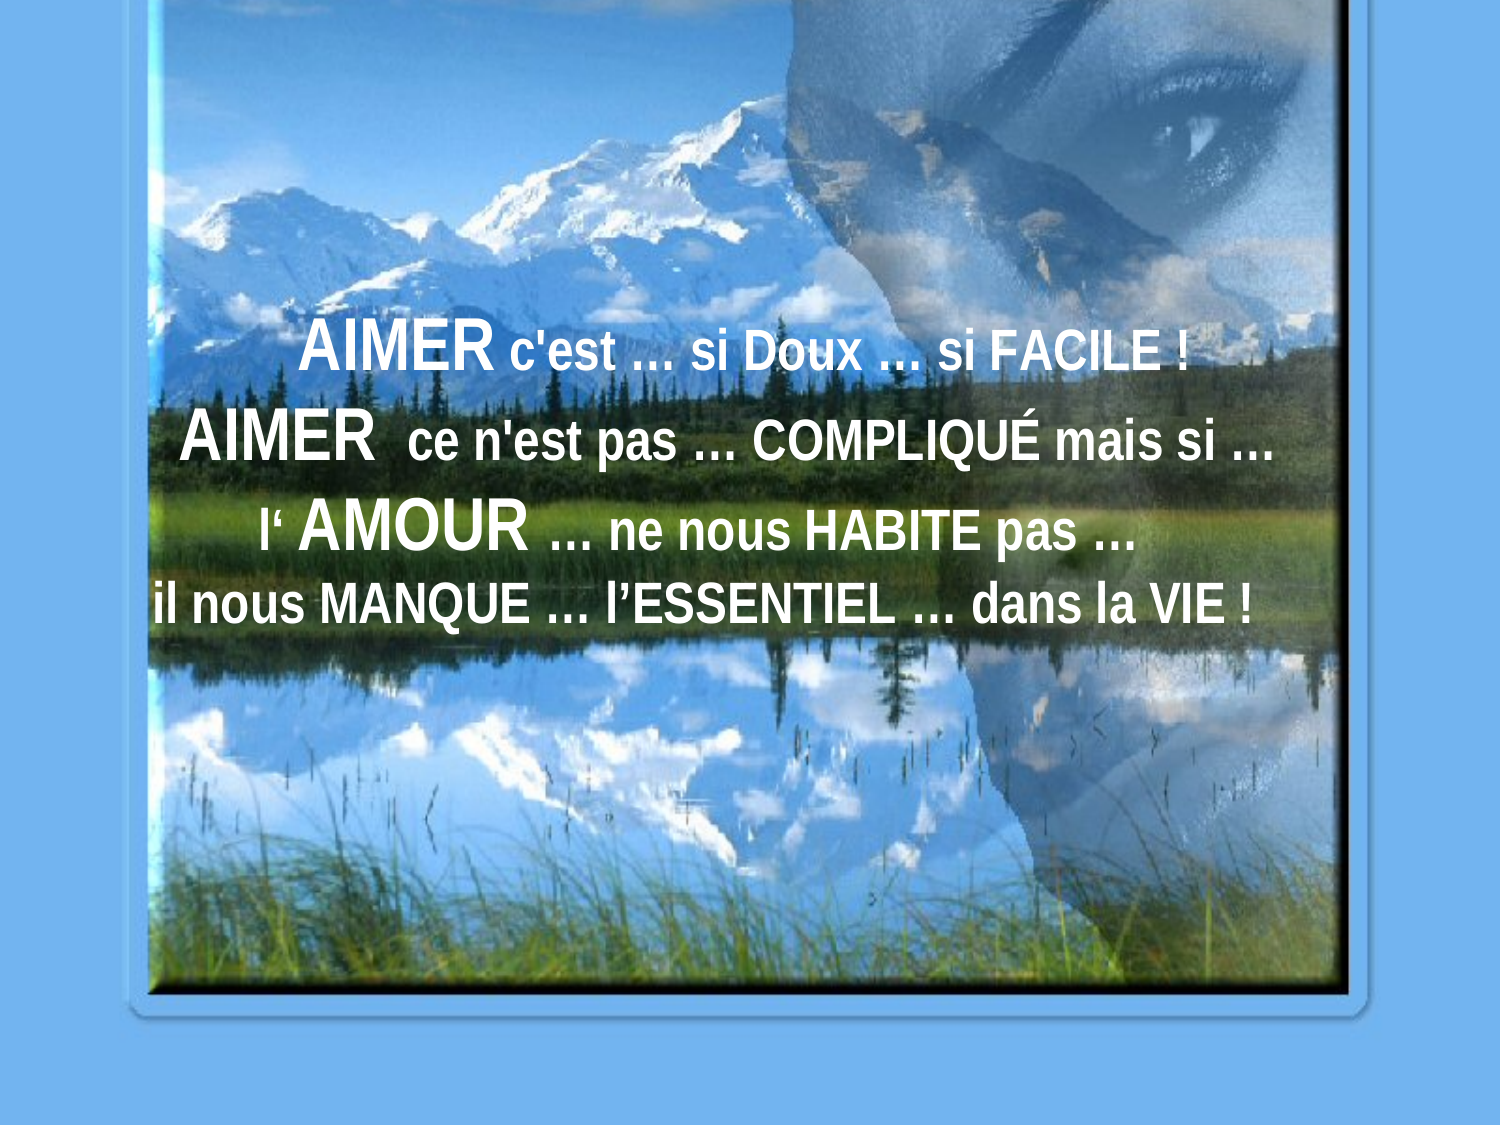

AIMER c'est … si Doux … si FACILE !
 AIMER ce n'est pas … COMPLIQUÉ mais si …
 l‘ AMOUR … ne nous HABITE pas …
il nous MANQUE … l’ESSENTIEL … dans la VIE !